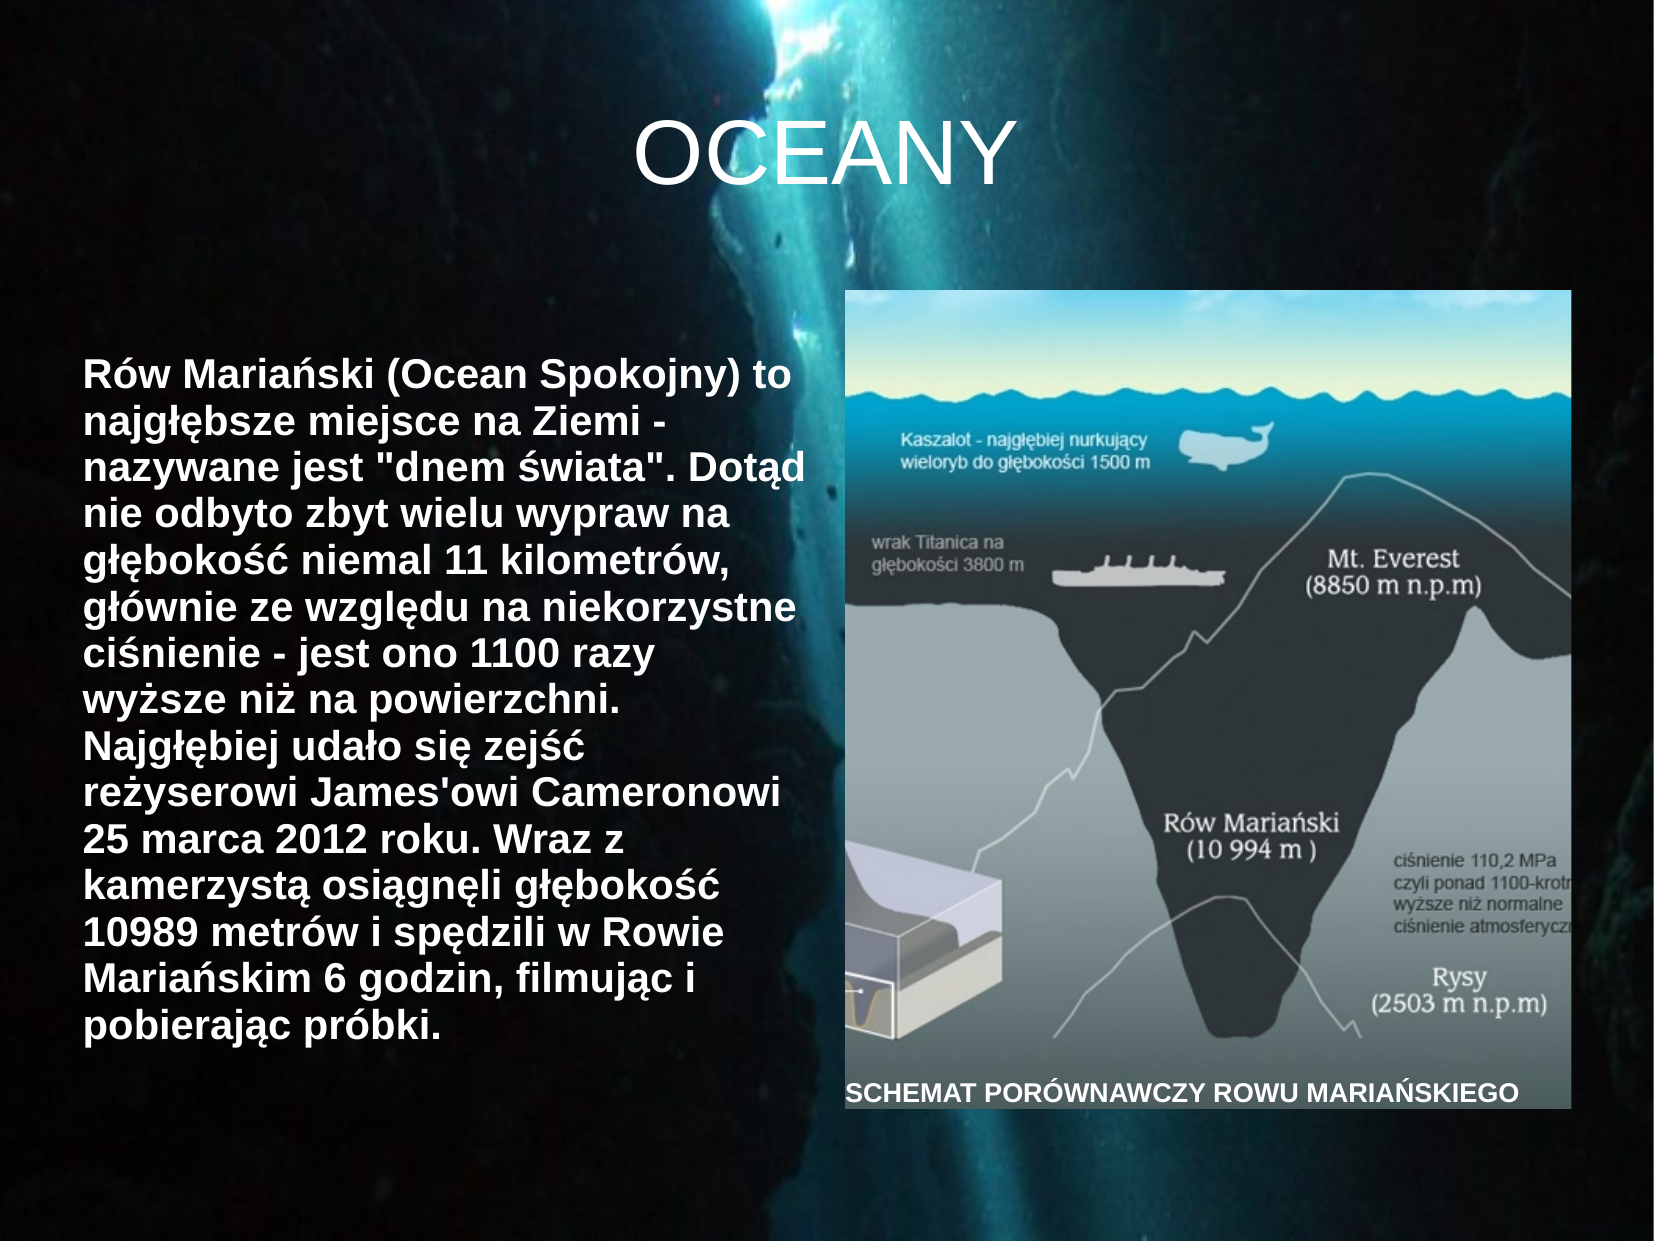

# OCEANY
Rów Mariański (Ocean Spokojny) to najgłębsze miejsce na Ziemi - nazywane jest "dnem świata". Dotąd nie odbyto zbyt wielu wypraw na głębokość niemal 11 kilometrów, głównie ze względu na niekorzystne ciśnienie - jest ono 1100 razy wyższe niż na powierzchni. Najgłębiej udało się zejść reżyserowi James'owi Cameronowi 25 marca 2012 roku. Wraz z kamerzystą osiągnęli głębokość 10989 metrów i spędzili w Rowie Mariańskim 6 godzin, filmując i pobierając próbki.
SCHEMAT PORÓWNAWCZY ROWU MARIAŃSKIEGO